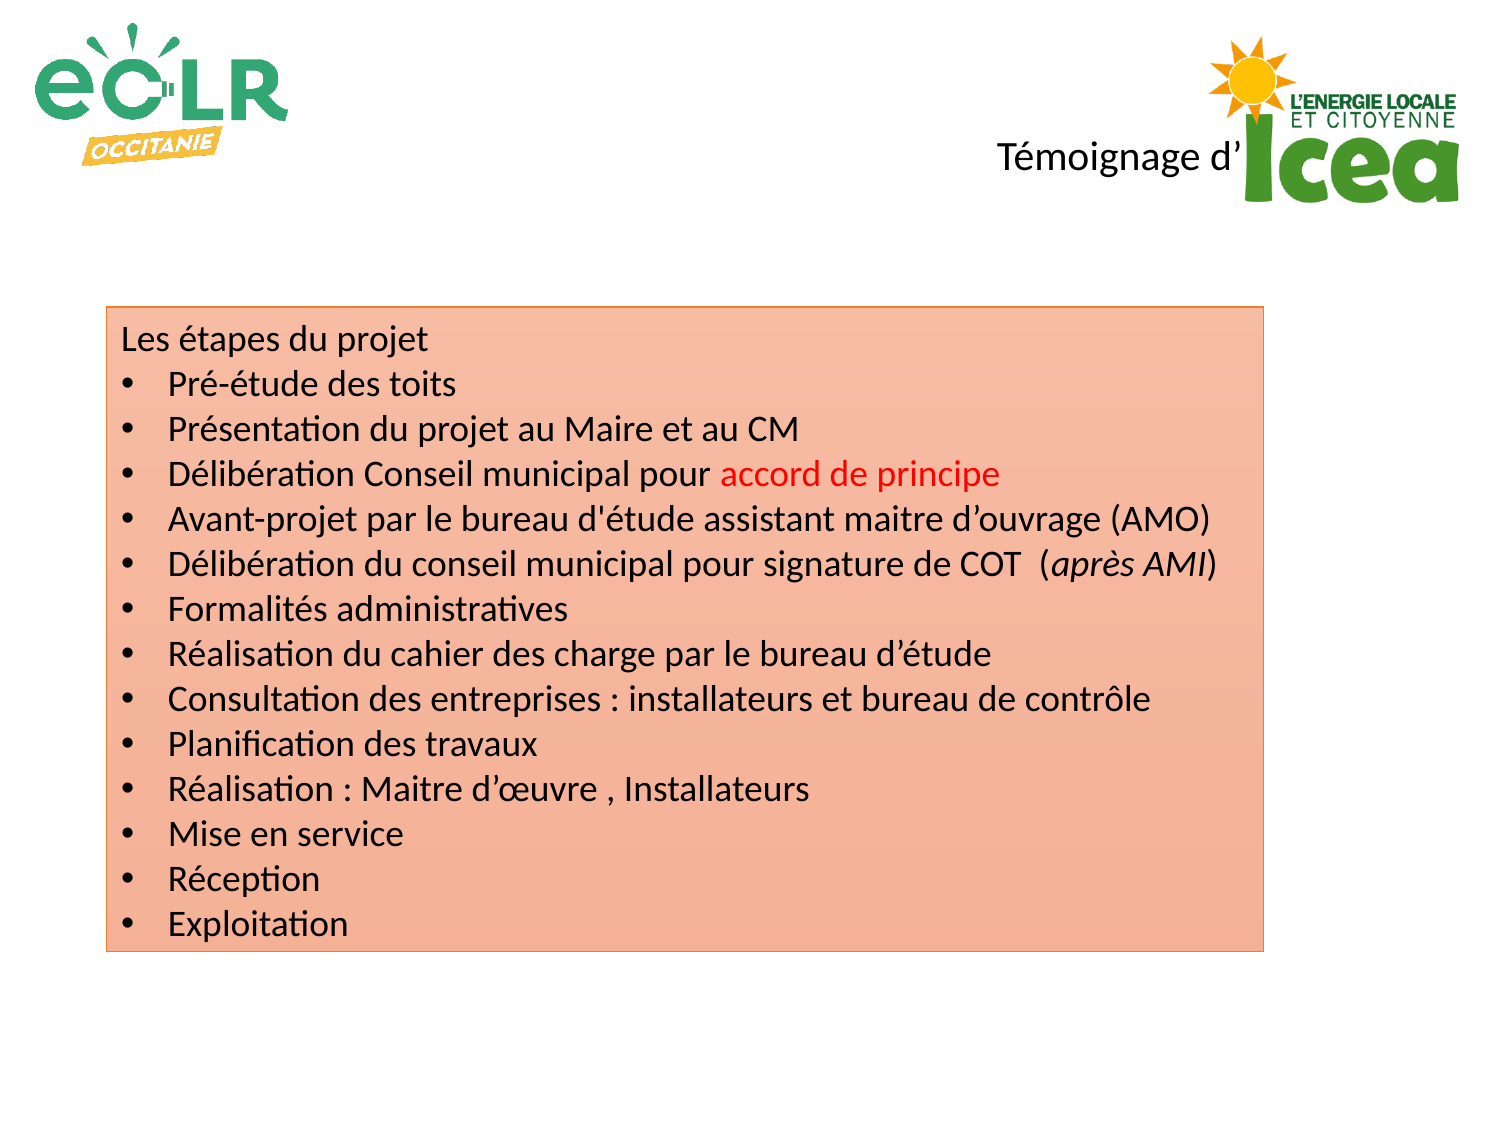

Les étapes du projet
Pré-étude des toits
Présentation du projet au Maire et au CM
Délibération Conseil municipal pour accord de principe
Avant-projet par le bureau d'étude assistant maitre d’ouvrage (AMO)
Délibération du conseil municipal pour signature de COT (après AMI)
Formalités administratives
Réalisation du cahier des charge par le bureau d’étude
Consultation des entreprises : installateurs et bureau de contrôle
Planification des travaux
Réalisation : Maitre d’œuvre , Installateurs
Mise en service
Réception
Exploitation